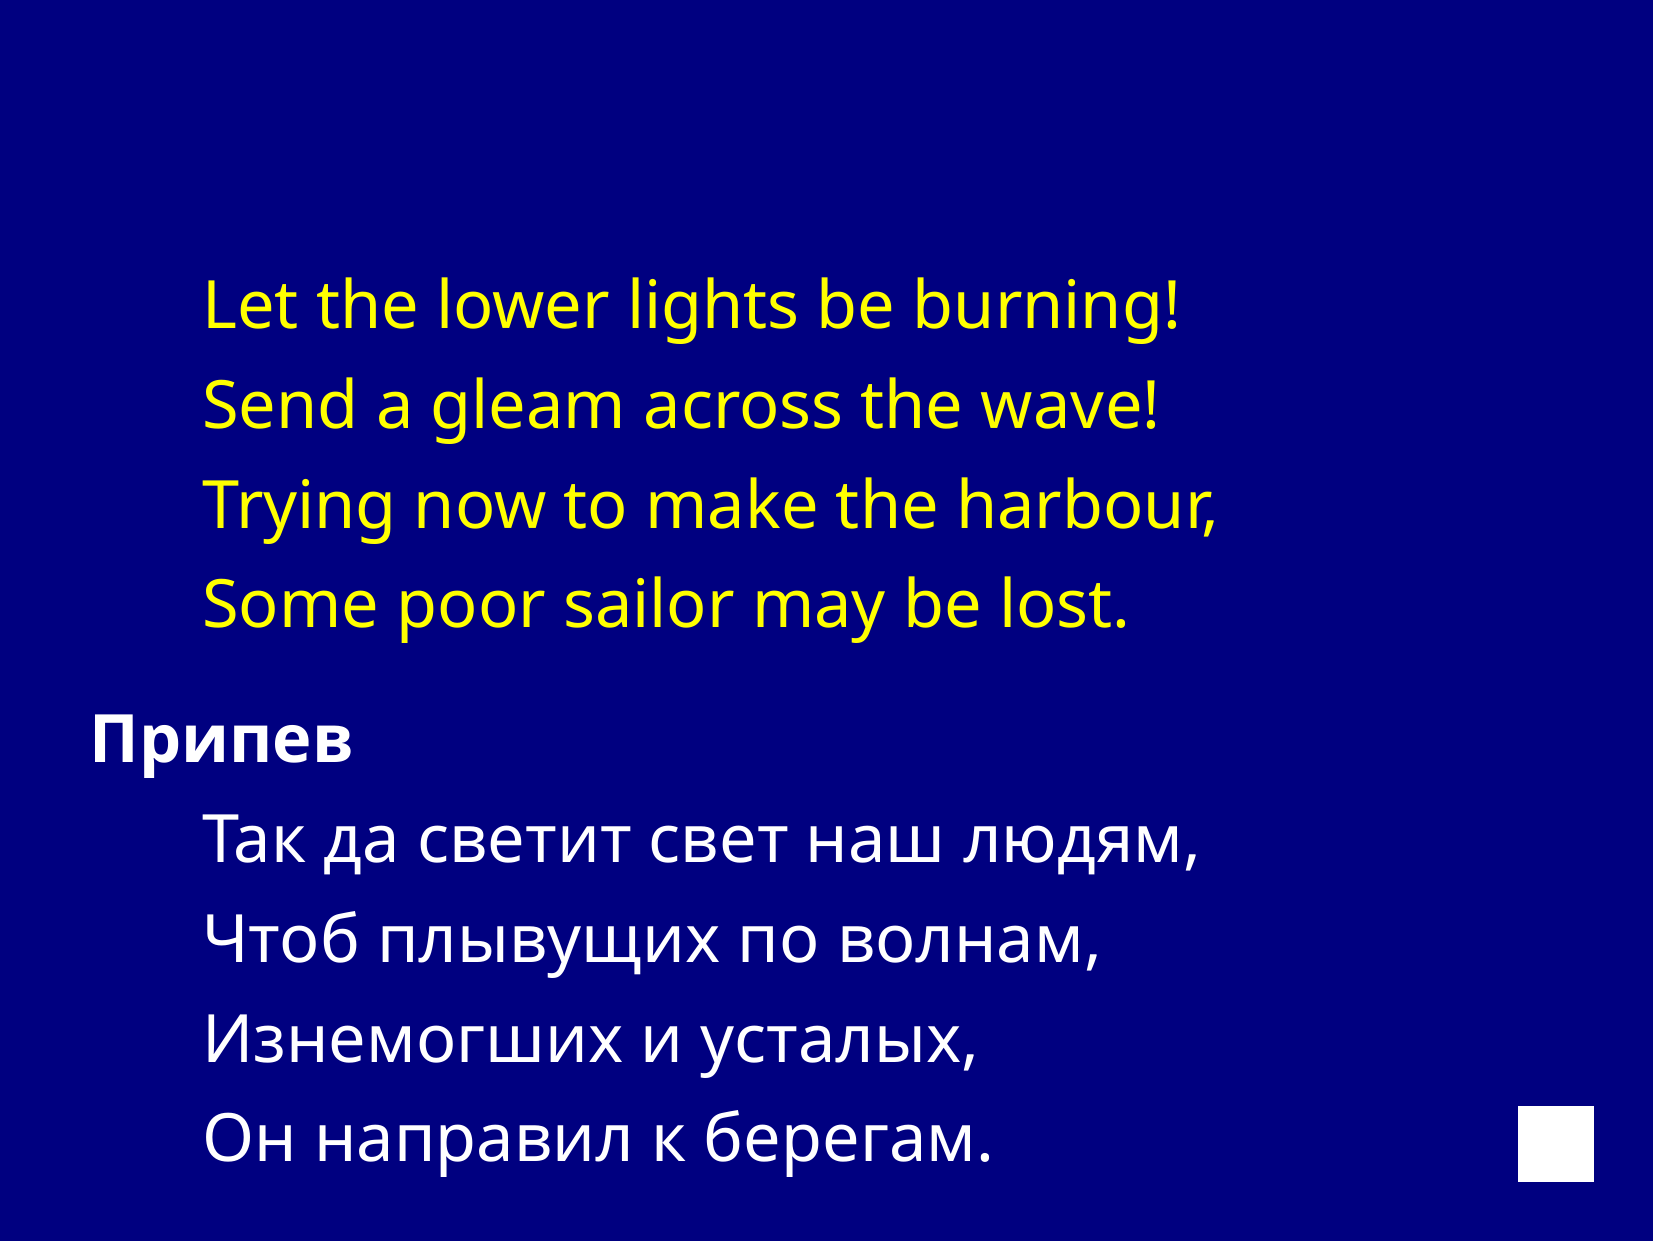

Let the lower lights be burning!
	Send a gleam across the wave!
	Trying now to make the harbour,
	Some poor sailor may be lost.
Припев
	Так да светит свет наш людям,
	Чтоб плывущих по волнам,
	Изнемогших и усталых,
	Он направил к берегам.